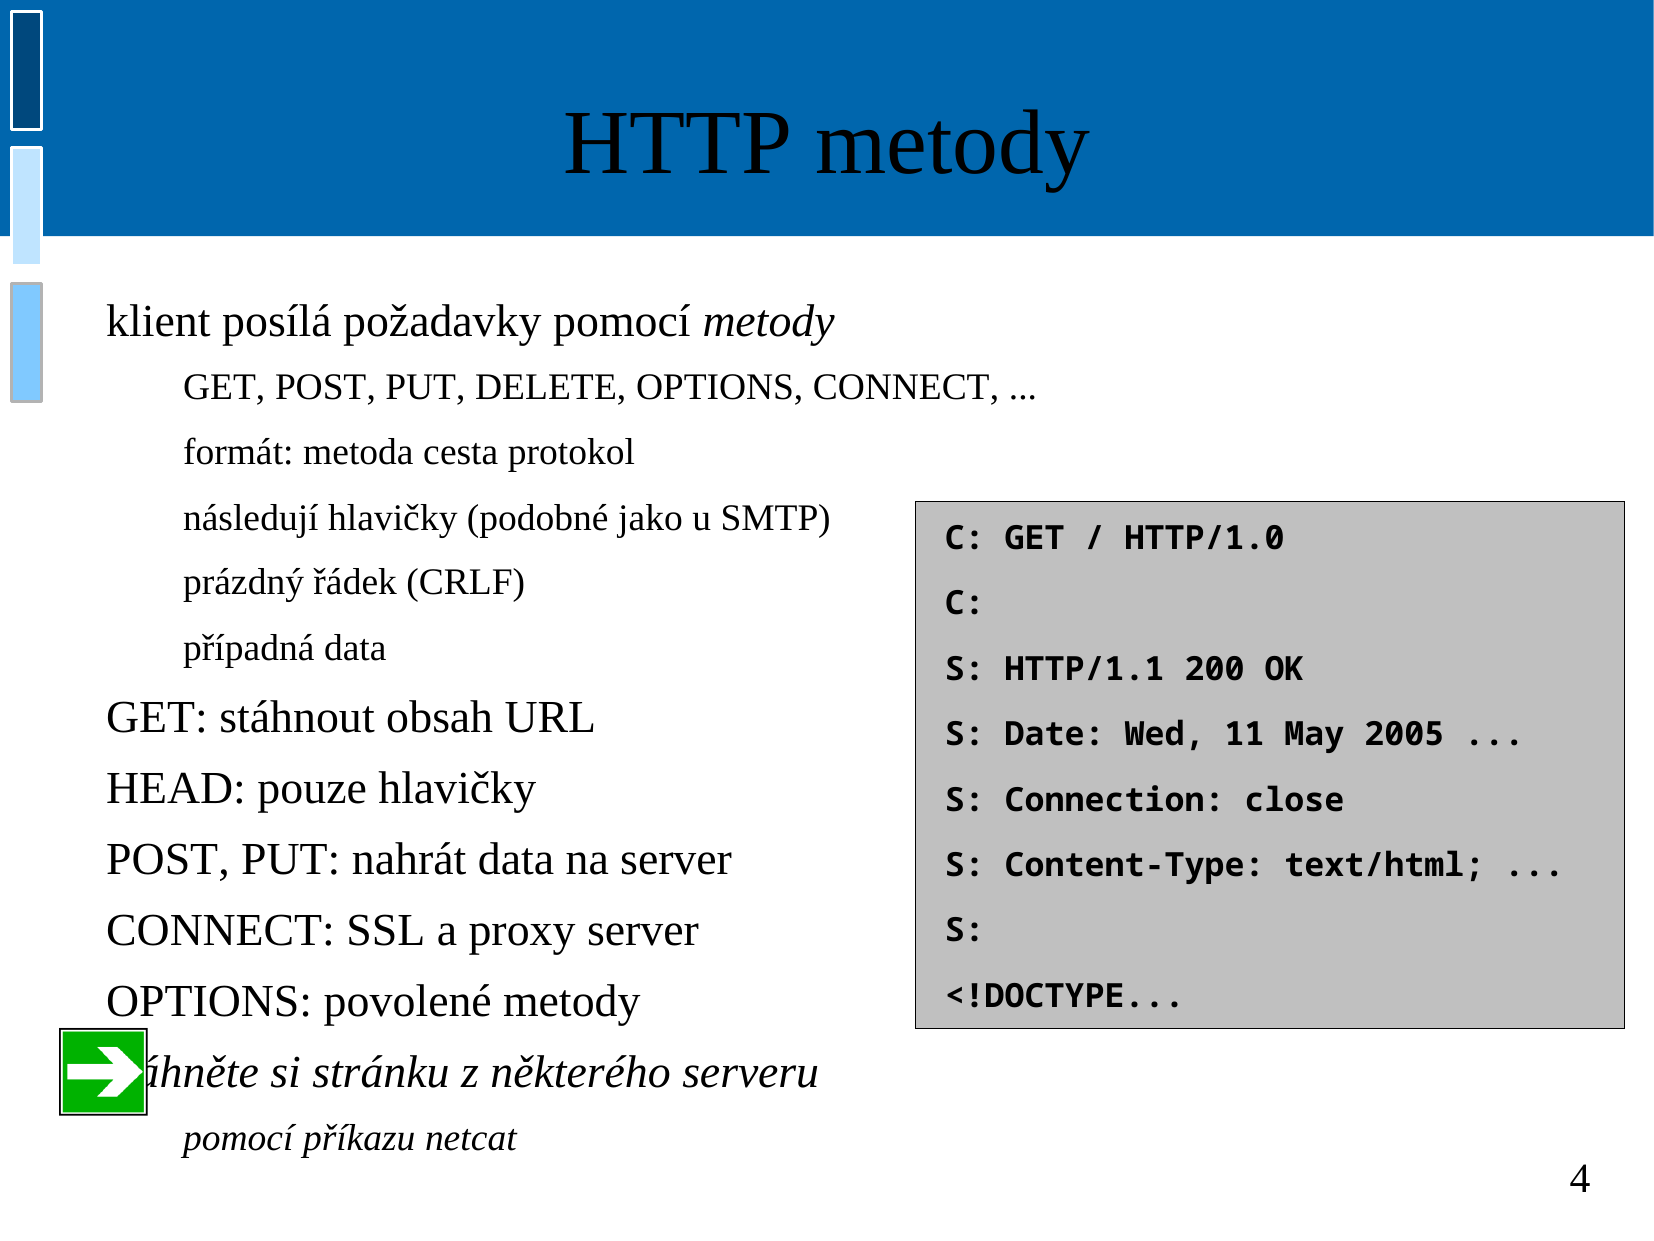

# HTTP metody
klient posílá požadavky pomocí metody
GET, POST, PUT, DELETE, OPTIONS, CONNECT, ...
formát: metoda cesta protokol
následují hlavičky (podobné jako u SMTP)
prázdný řádek (CRLF)
případná data
GET: stáhnout obsah URL
HEAD: pouze hlavičky
POST, PUT: nahrát data na server
CONNECT: SSL a proxy server
OPTIONS: povolené metody
stáhněte si stránku z některého serveru
pomocí příkazu netcat
C: GET / HTTP/1.0
C:
S: HTTP/1.1 200 OK
S: Date: Wed, 11 May 2005 ...
S: Connection: close
S: Content-Type: text/html; ...
S:
<!DOCTYPE...